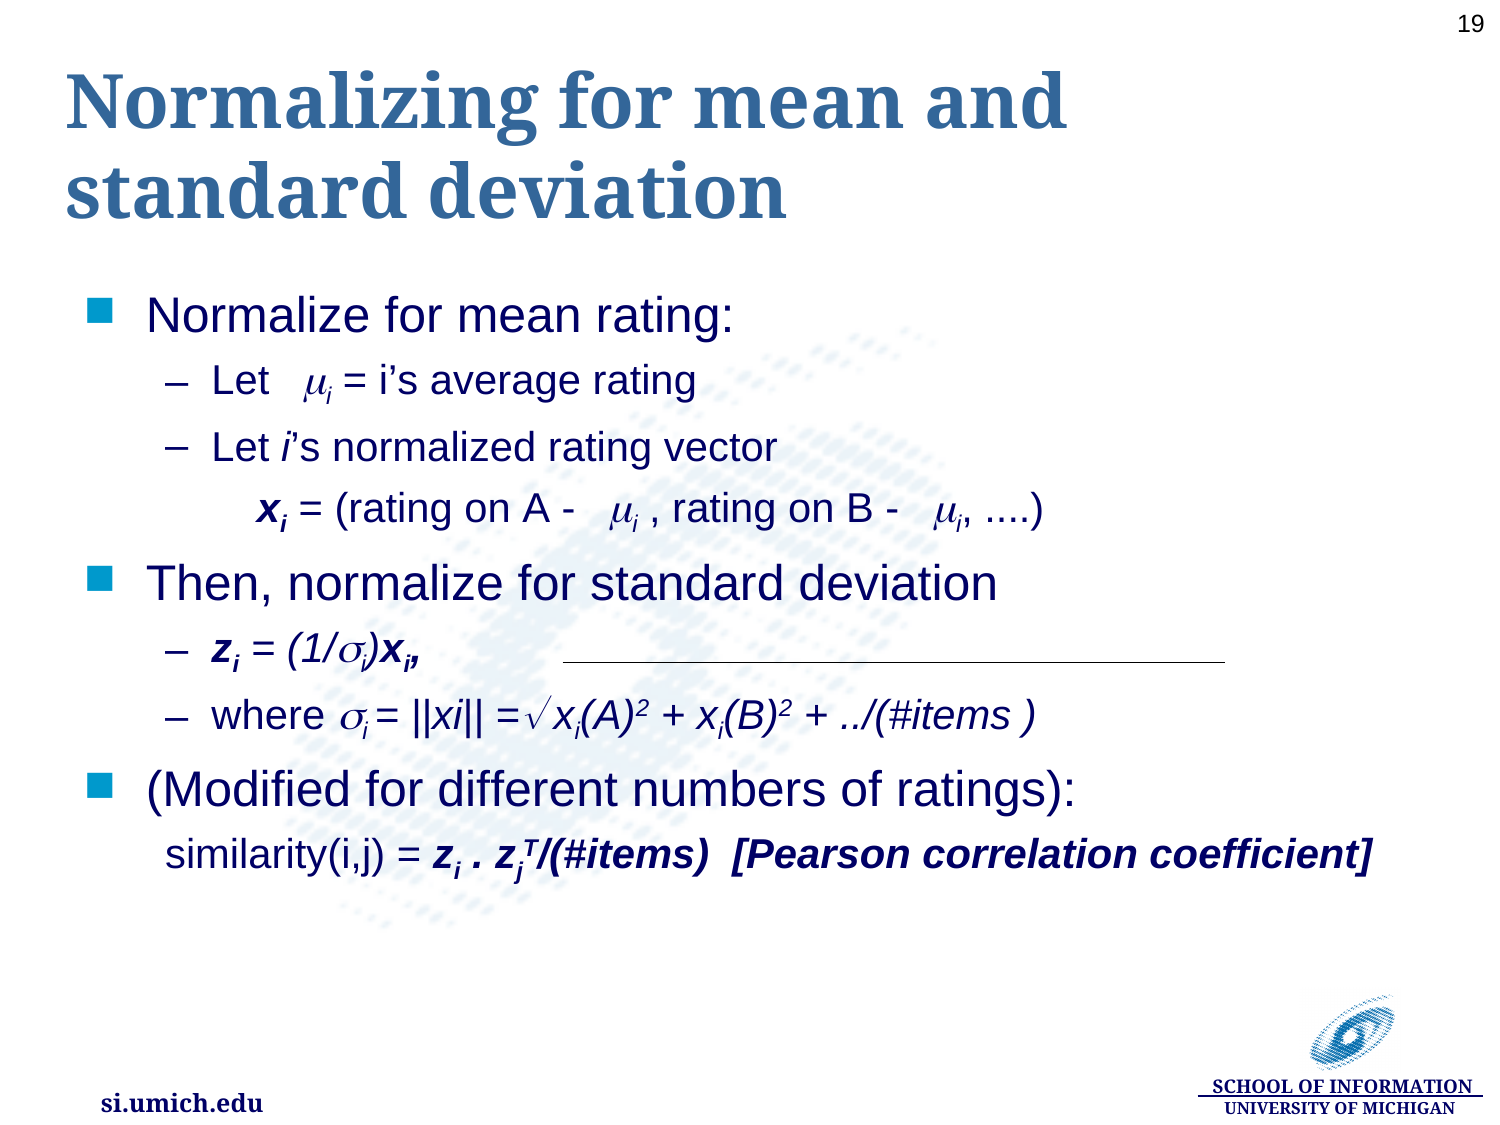

# Normalizing for mean and standard deviation
Normalize for mean rating:
Let i = i’s average rating
Let i’s normalized rating vector
 xi = (rating on A - i , rating on B - i, ....)
Then, normalize for standard deviation
zi = (1/i)xi,
where i = ||xi|| = xi(A)2 + xi(B)2 + ../(#items )
(Modified for different numbers of ratings):
similarity(i,j) = zi . zjT/(#items) [Pearson correlation coefficient]